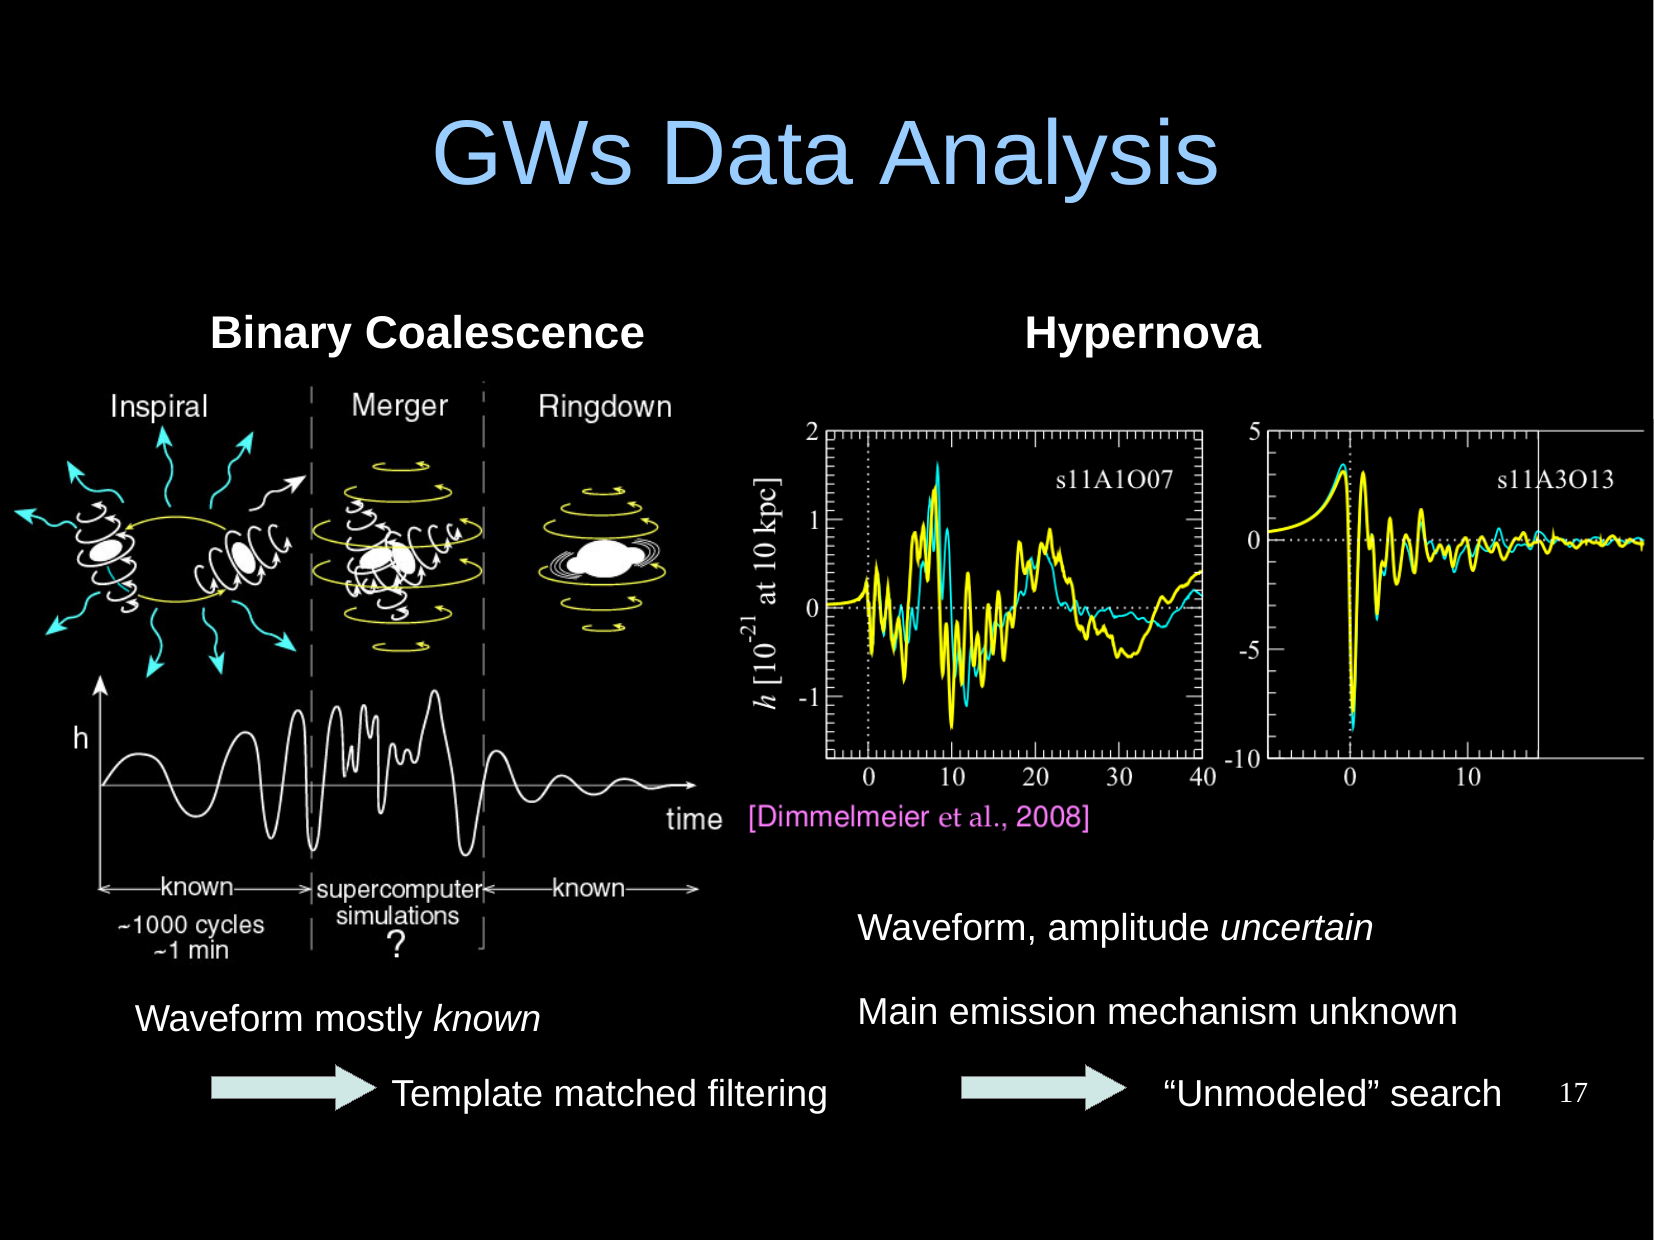

# GWs Data Analysis
Binary Coalescence
Hypernova
Waveform, amplitude uncertain
Main emission mechanism unknown
Waveform mostly known
Template matched filtering
“Unmodeled” search
17